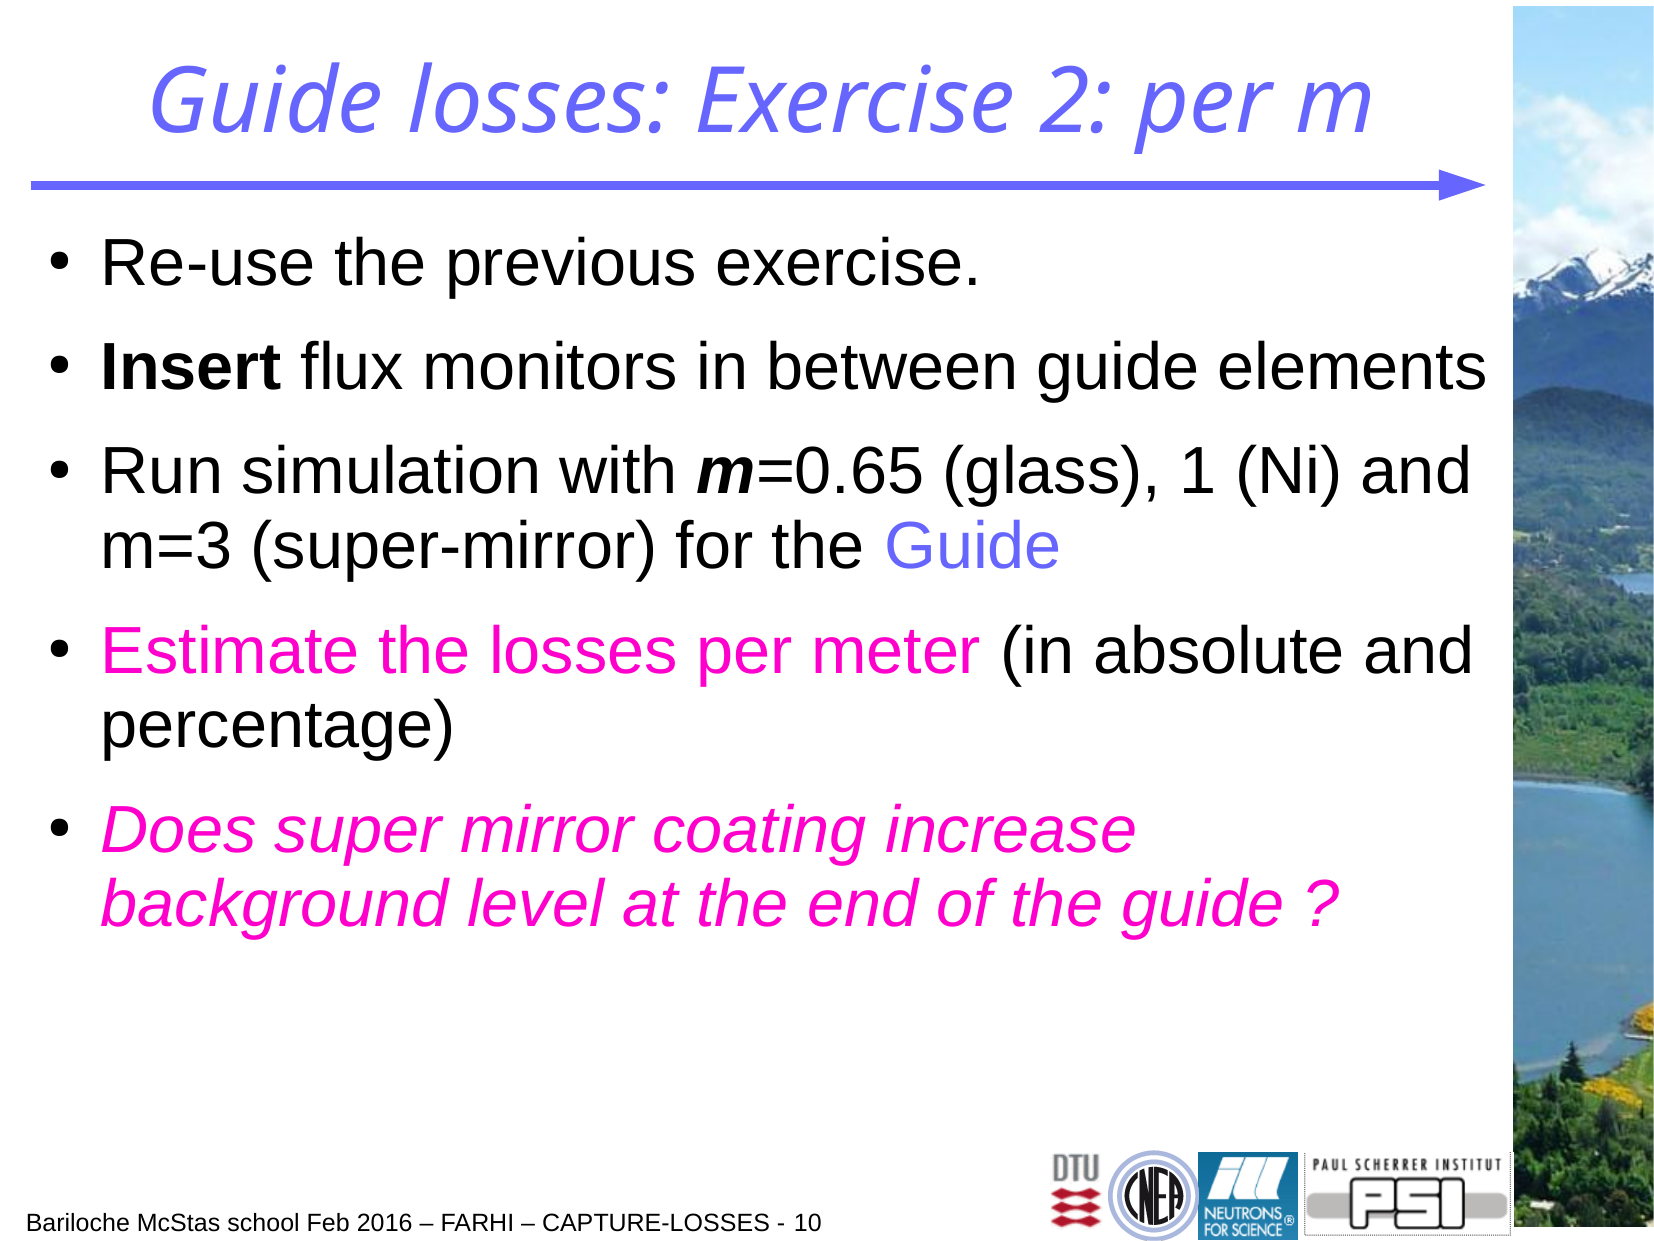

# Guide losses: Exercise 2: per m
Re-use the previous exercise.
Insert flux monitors in between guide elements
Run simulation with m=0.65 (glass), 1 (Ni) and m=3 (super-mirror) for the Guide
Estimate the losses per meter (in absolute and percentage)
Does super mirror coating increase background level at the end of the guide ?